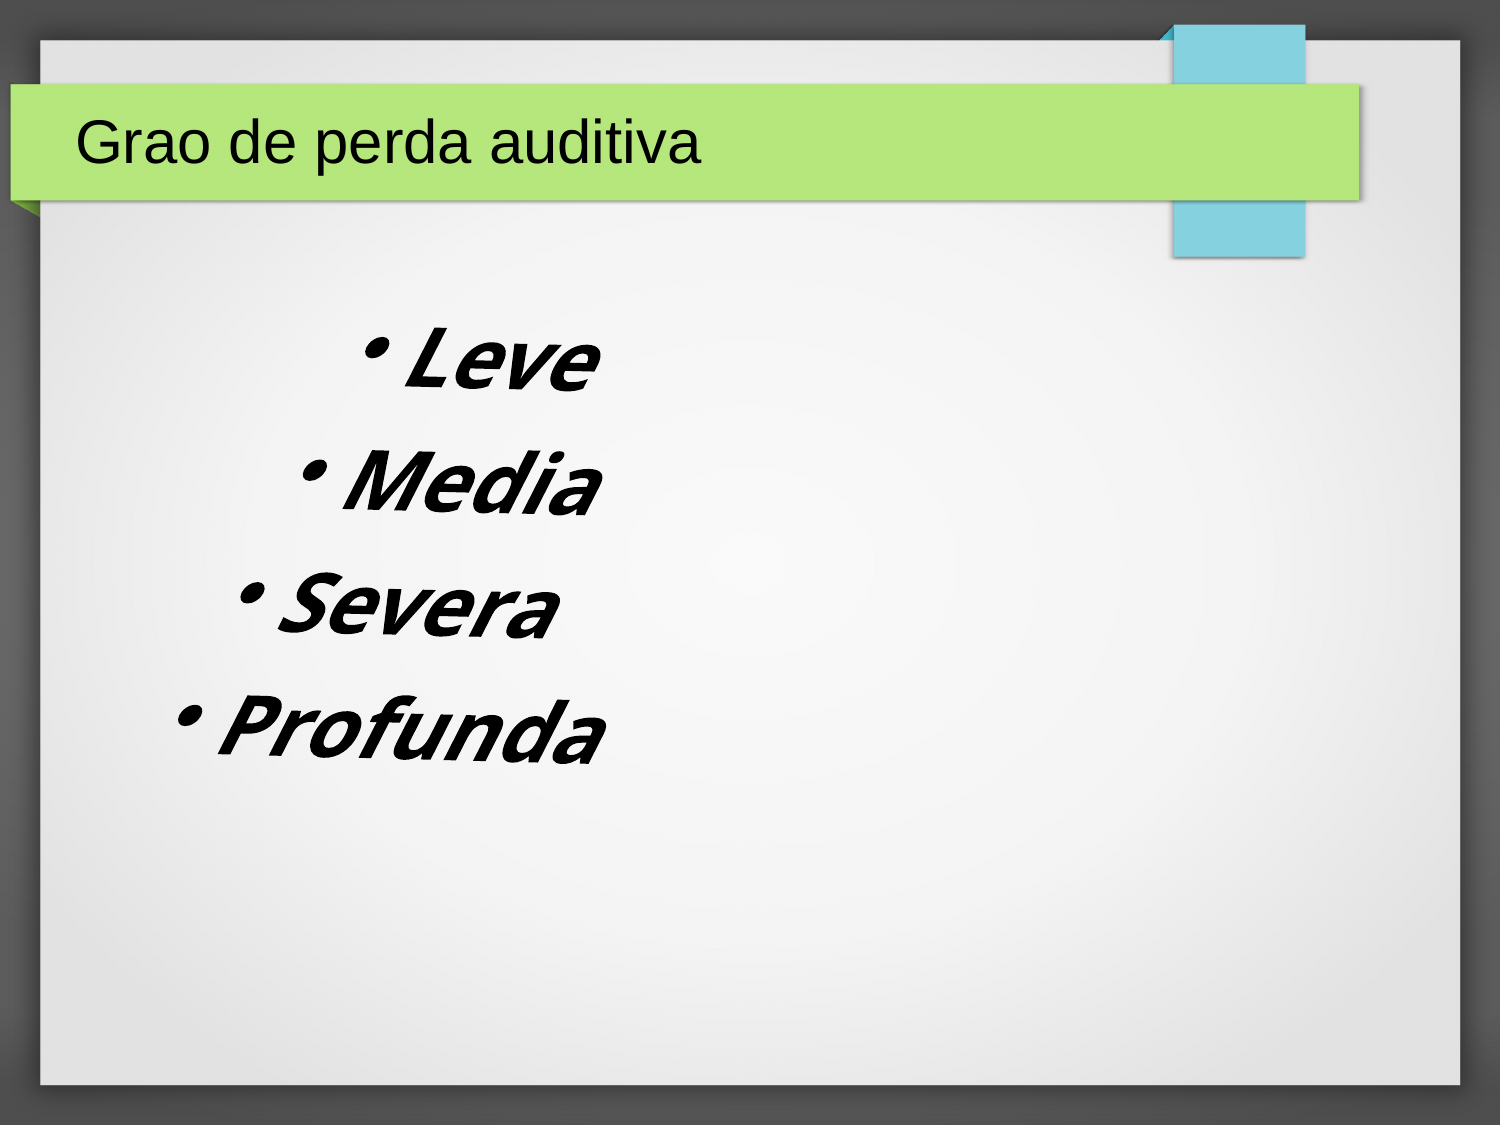

Grao de perda auditiva
Leve
Media
Severa
Profunda